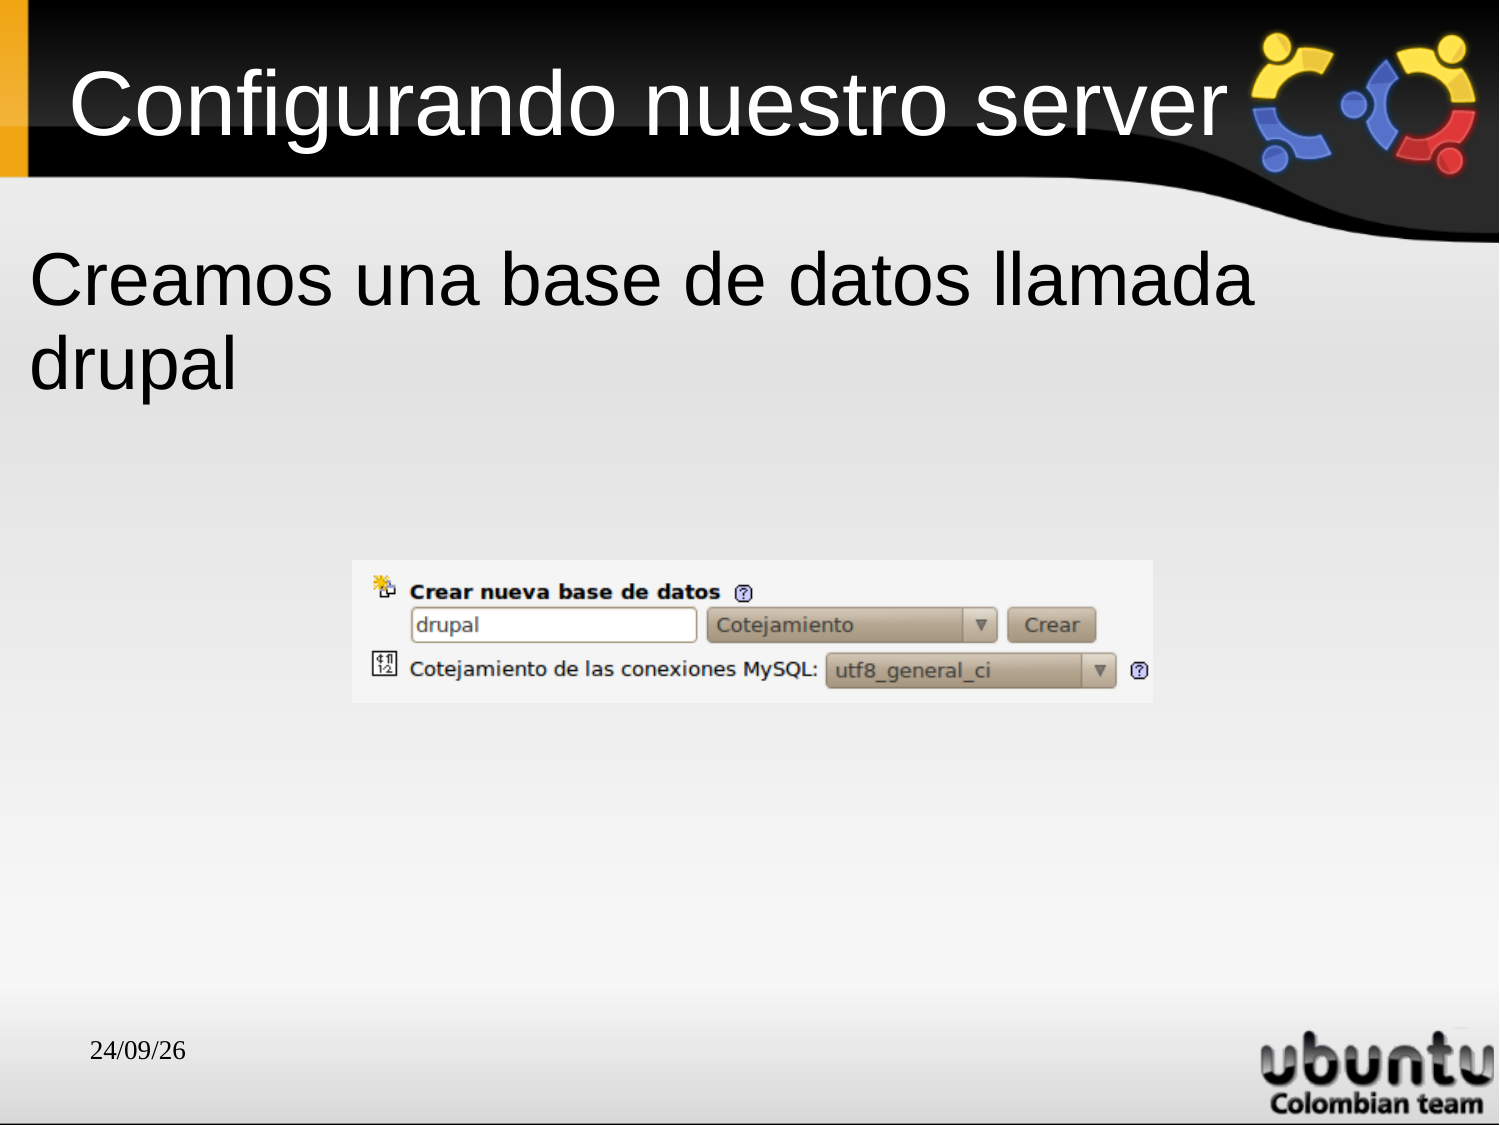

Configurando nuestro server
# Creamos una base de datos llamada drupal